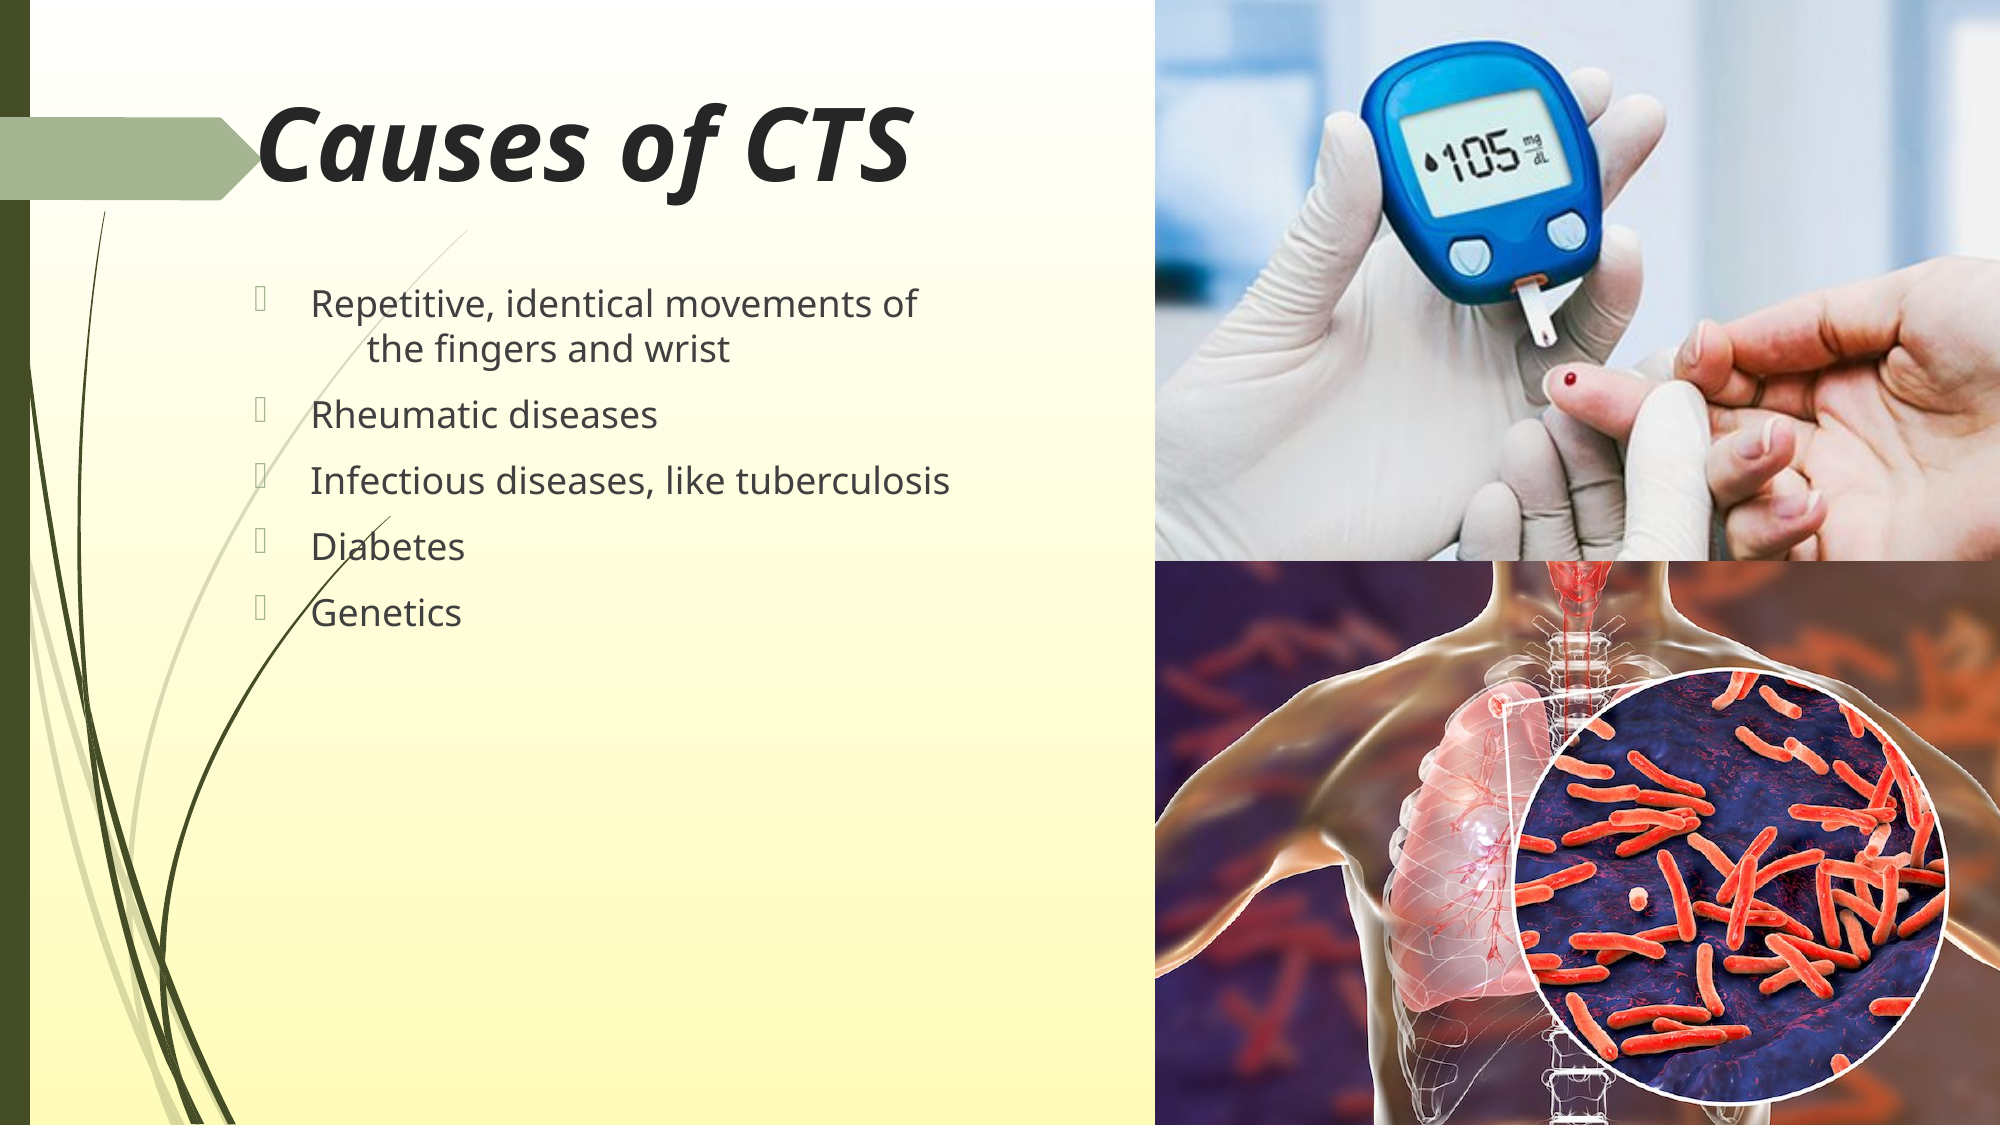

# Causes of CTS
Repetitive, identical movements of the fingers and wrist
Rheumatic diseases
Infectious diseases, like tuberculosis
Diabetes
Genetics